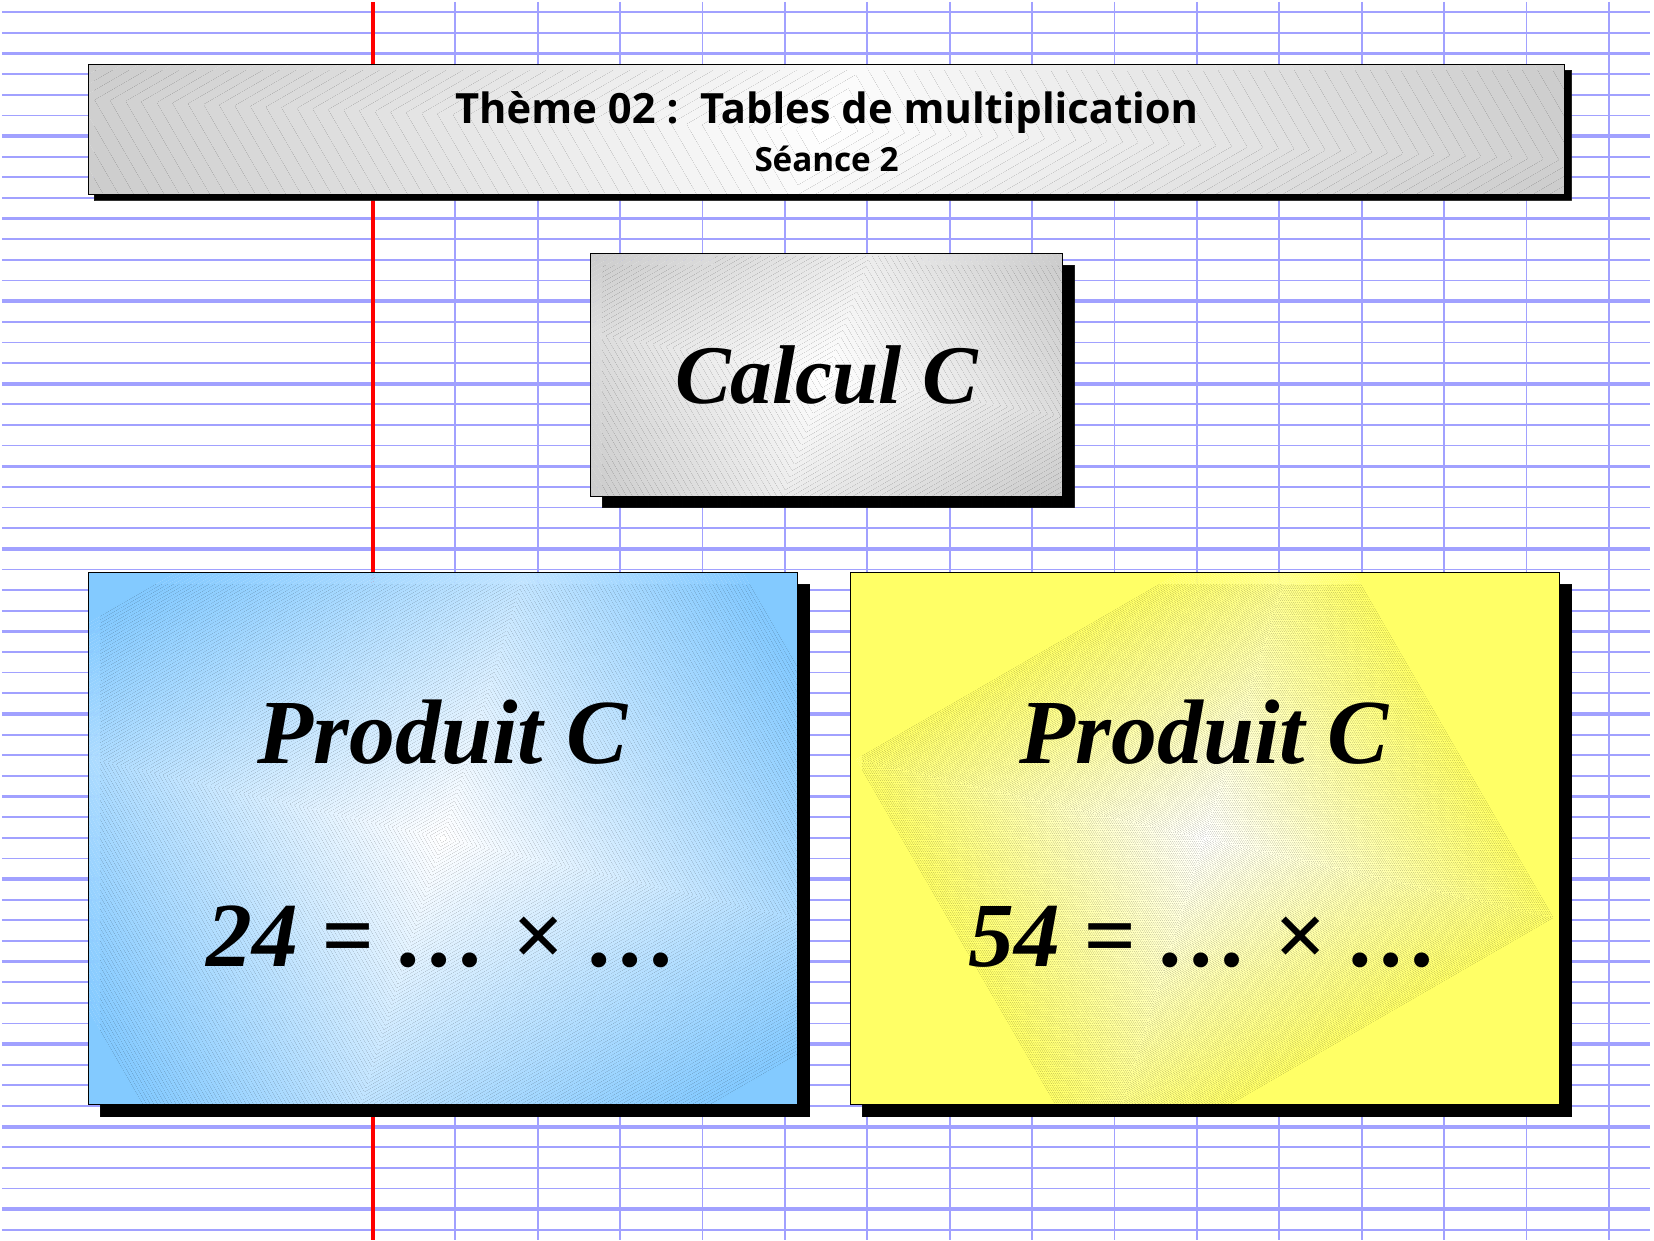

Thème 02 : Tables de multiplication
Séance 2
Calcul C
9
0
1
2
3
4
5
6
7
8
Produit C
24 = … × …
Produit C
54 = … × …